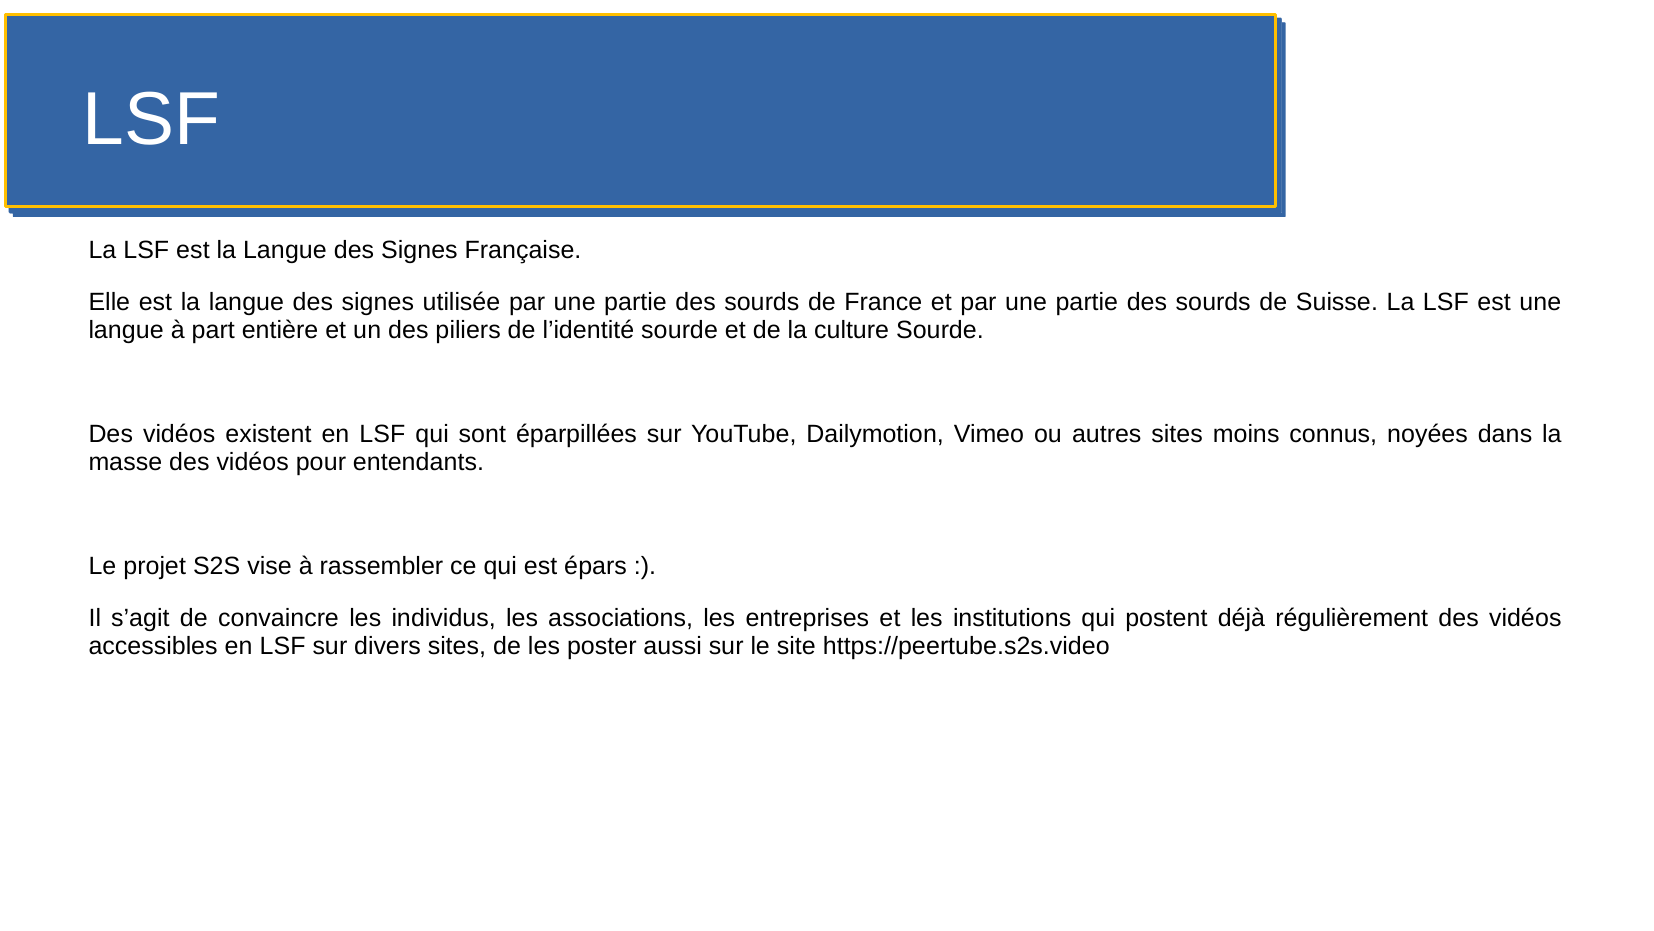

# LSF
La LSF est la Langue des Signes Française.
Elle est la langue des signes utilisée par une partie des sourds de France et par une partie des sourds de Suisse. La LSF est une langue à part entière et un des piliers de l’identité sourde et de la culture Sourde.
Des vidéos existent en LSF qui sont éparpillées sur YouTube, Dailymotion, Vimeo ou autres sites moins connus, noyées dans la masse des vidéos pour entendants.
Le projet S2S vise à rassembler ce qui est épars :).
Il s’agit de convaincre les individus, les associations, les entreprises et les institutions qui postent déjà régulièrement des vidéos accessibles en LSF sur divers sites, de les poster aussi sur le site https://peertube.s2s.video